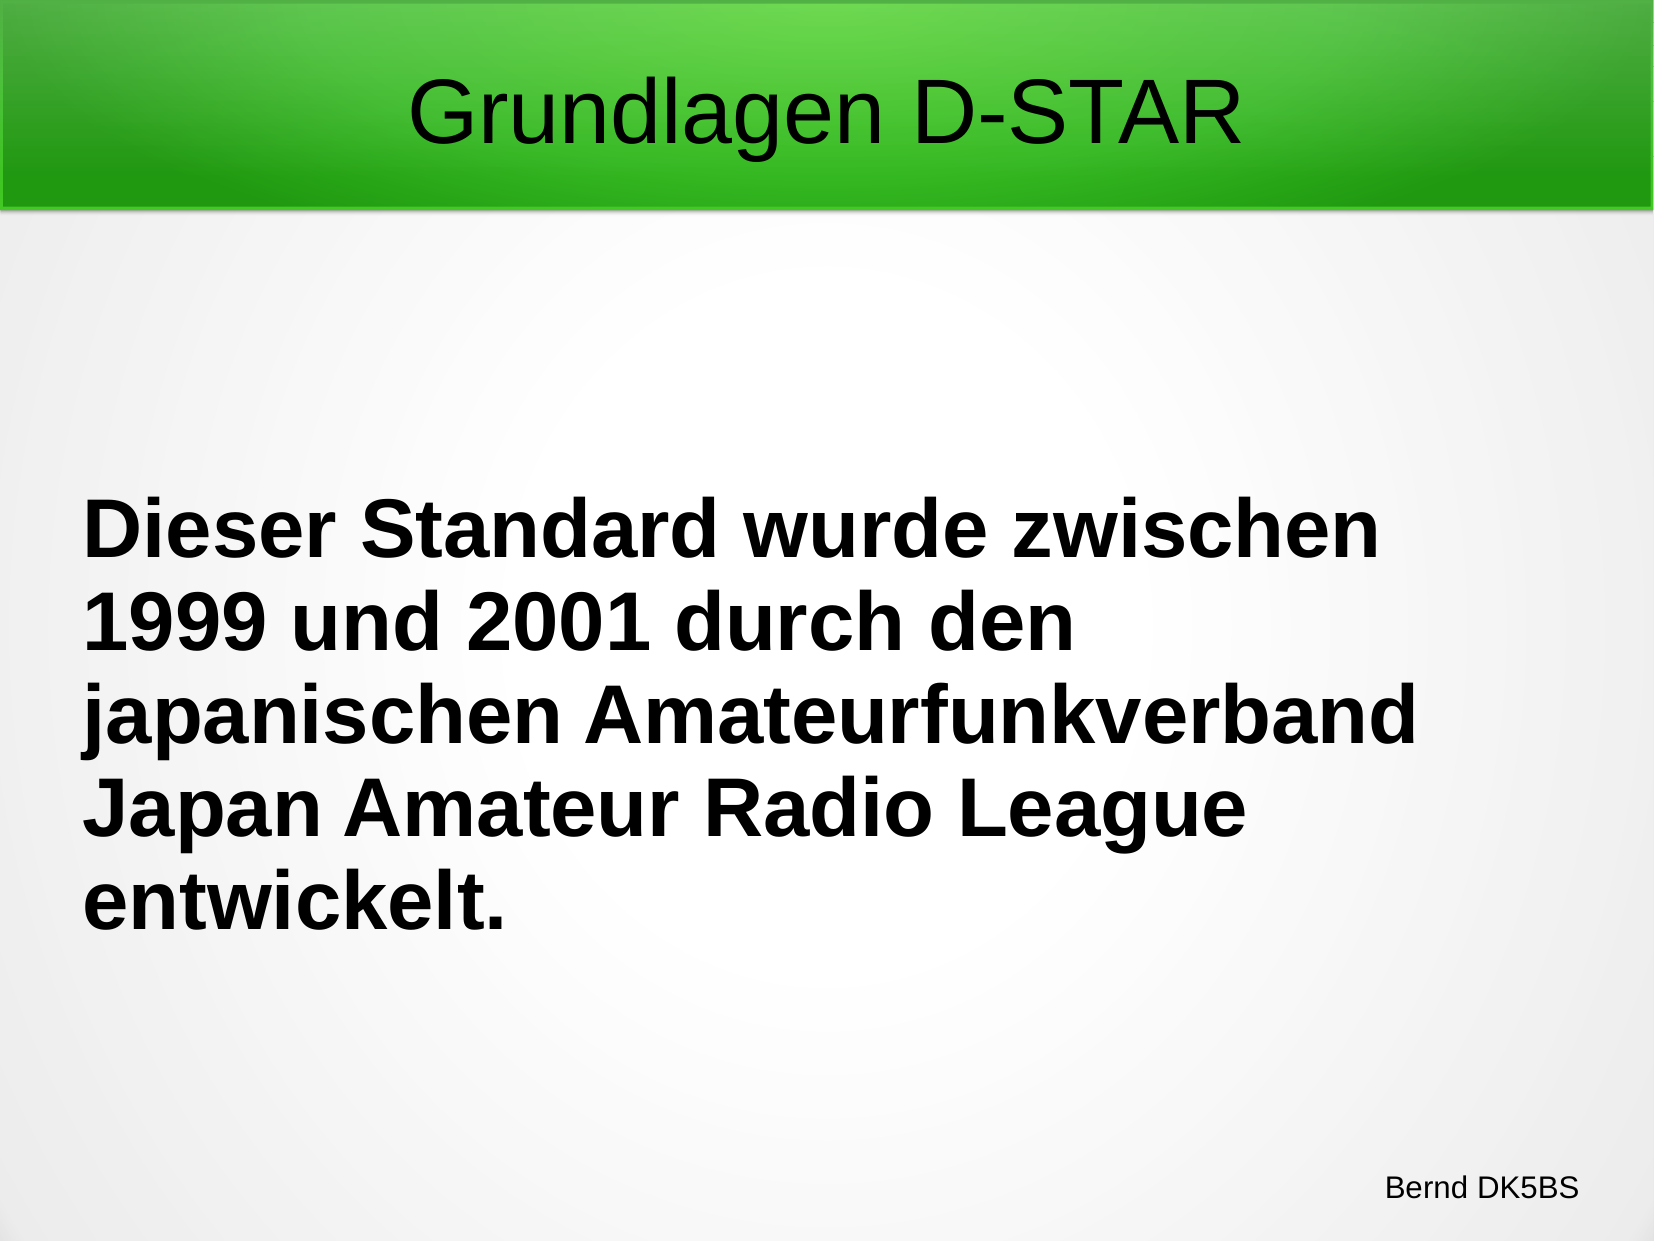

# Grundlagen D-STAR
Dieser Standard wurde zwischen 1999 und 2001 durch den japanischen Amateurfunkverband Japan Amateur Radio League entwickelt.
Bernd DK5BS